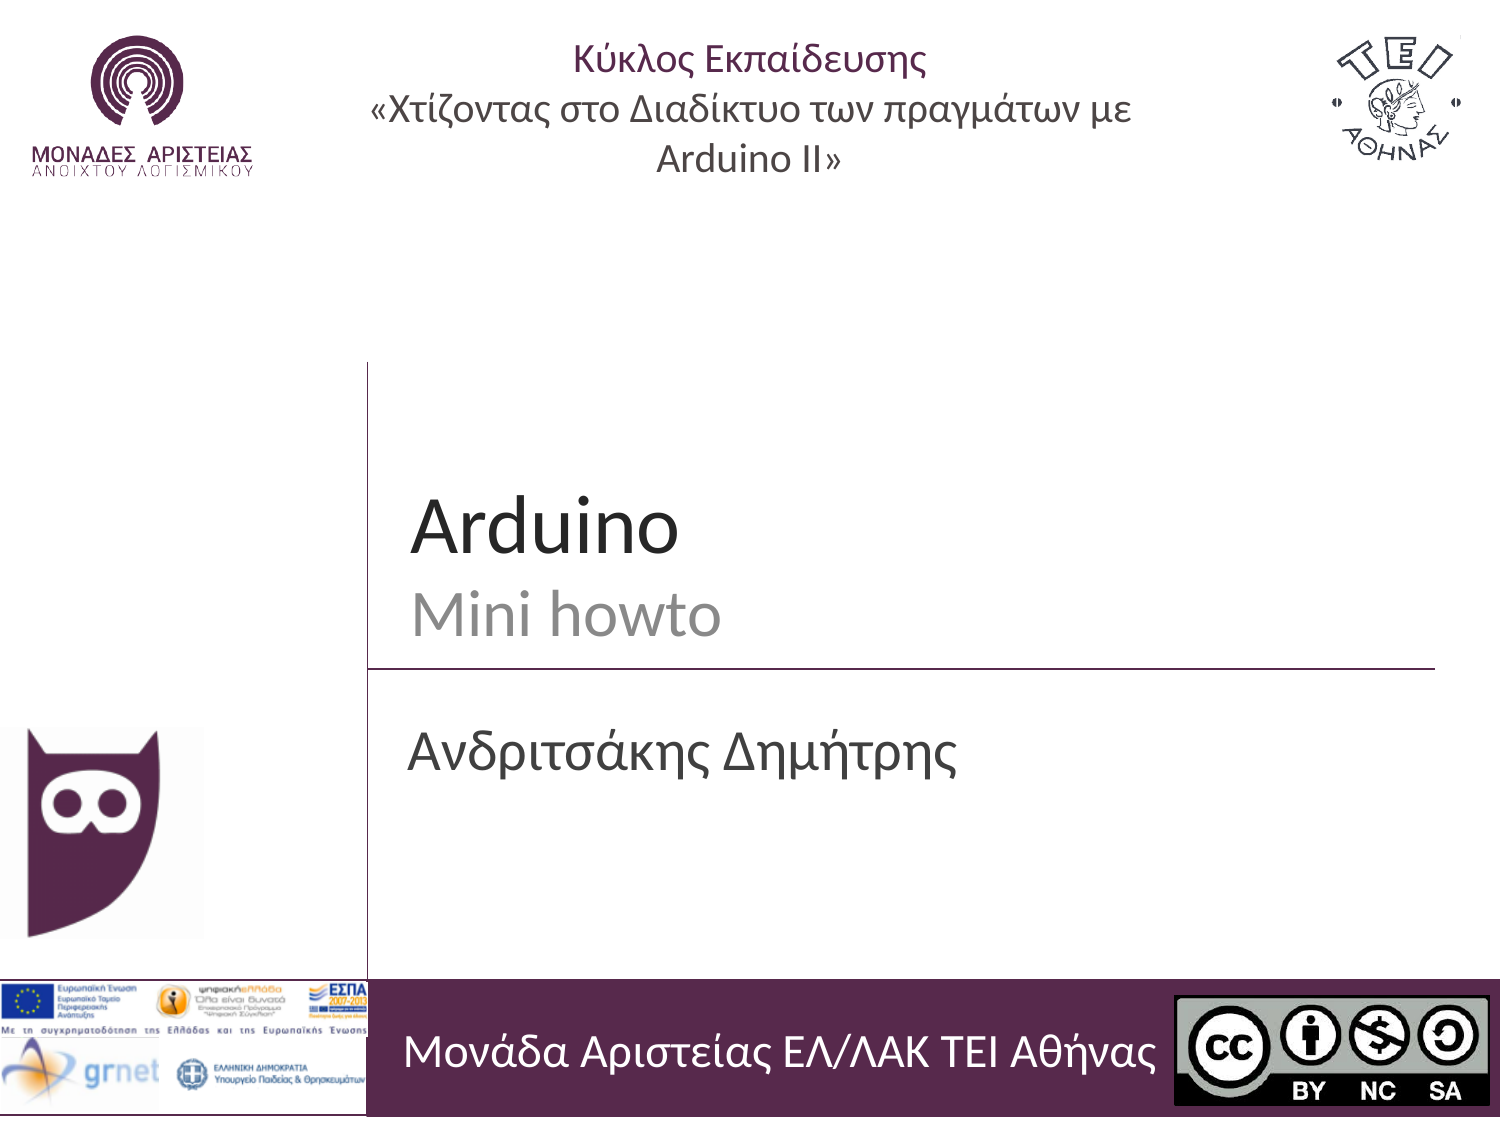

Κύκλος Εκπαίδευσης
«Χτίζοντας στο Διαδίκτυο των πραγμάτων με Arduino II»
# Arduino Mini howto
Ανδριτσάκης Δημήτρης
Μονάδα Αριστείας ΕΛ/ΛΑΚ ΤΕΙ Αθήνας